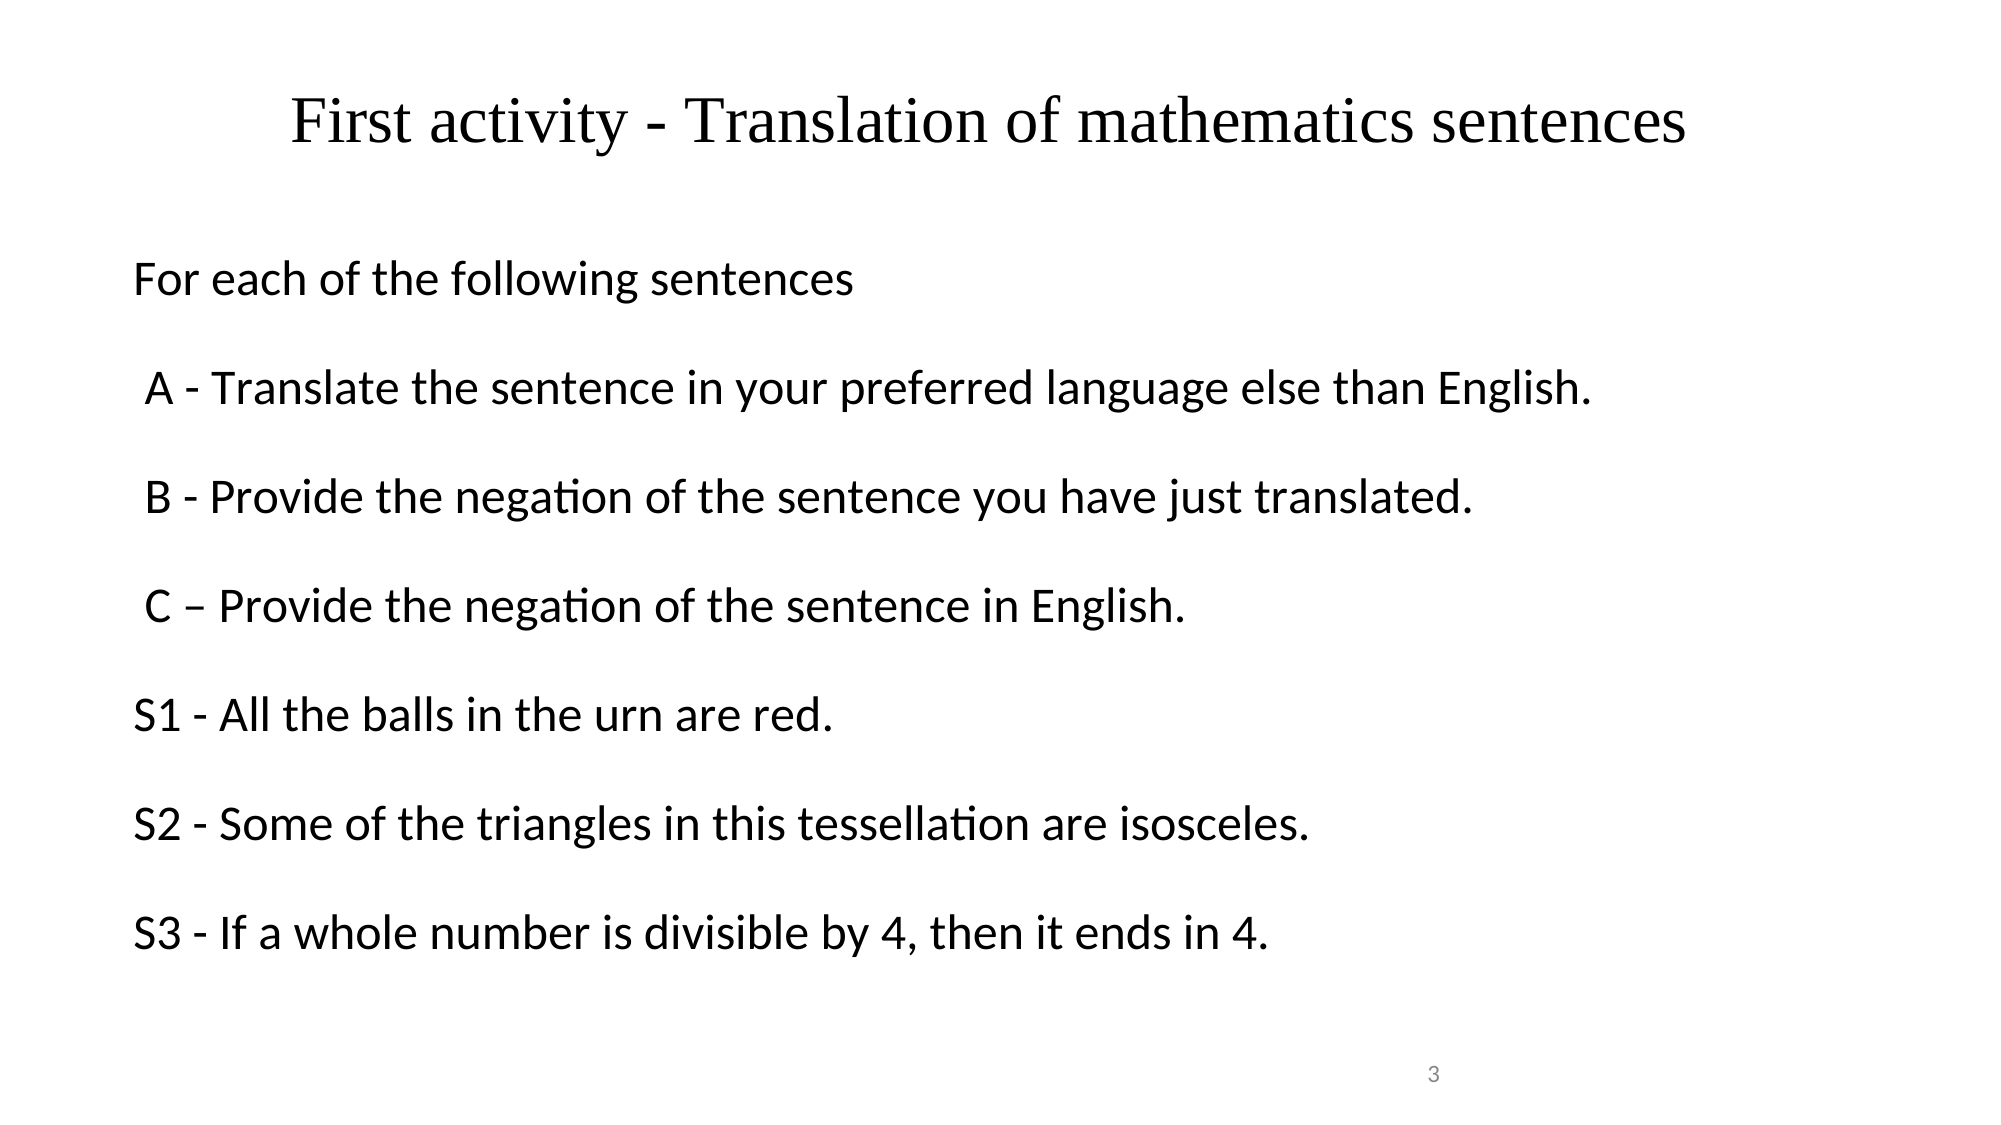

# First activity - Translation of mathematics sentences
For each of the following sentences
 A - Translate the sentence in your preferred language else than English.
 B - Provide the negation of the sentence you have just translated.
 C – Provide the negation of the sentence in English.
S1 - All the balls in the urn are red.
S2 - Some of the triangles in this tessellation are isosceles.
S3 - If a whole number is divisible by 4, then it ends in 4.
3